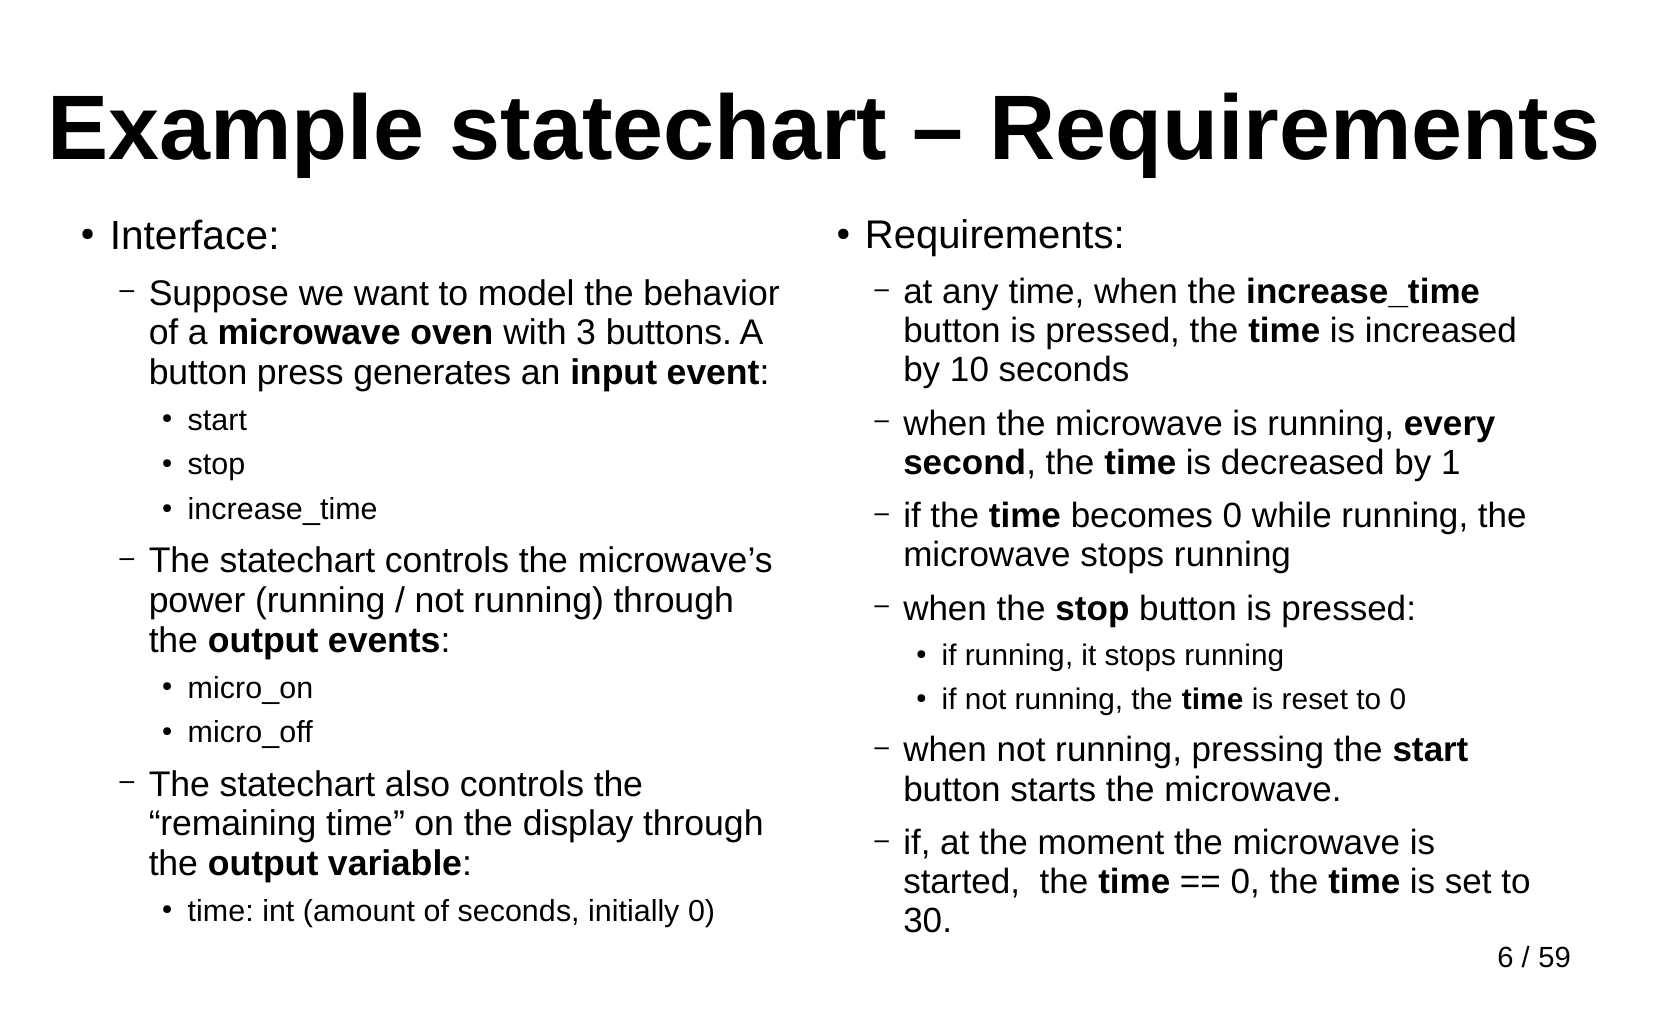

# Example statechart – Requirements
Interface:
Suppose we want to model the behavior of a microwave oven with 3 buttons. A button press generates an input event:
start
stop
increase_time
The statechart controls the microwave’s power (running / not running) through the output events:
micro_on
micro_off
The statechart also controls the “remaining time” on the display through the output variable:
time: int (amount of seconds, initially 0)
Requirements:
at any time, when the increase_time button is pressed, the time is increased by 10 seconds
when the microwave is running, every second, the time is decreased by 1
if the time becomes 0 while running, the microwave stops running
when the stop button is pressed:
if running, it stops running
if not running, the time is reset to 0
when not running, pressing the start button starts the microwave.
if, at the moment the microwave is started, the time == 0, the time is set to 30.
6